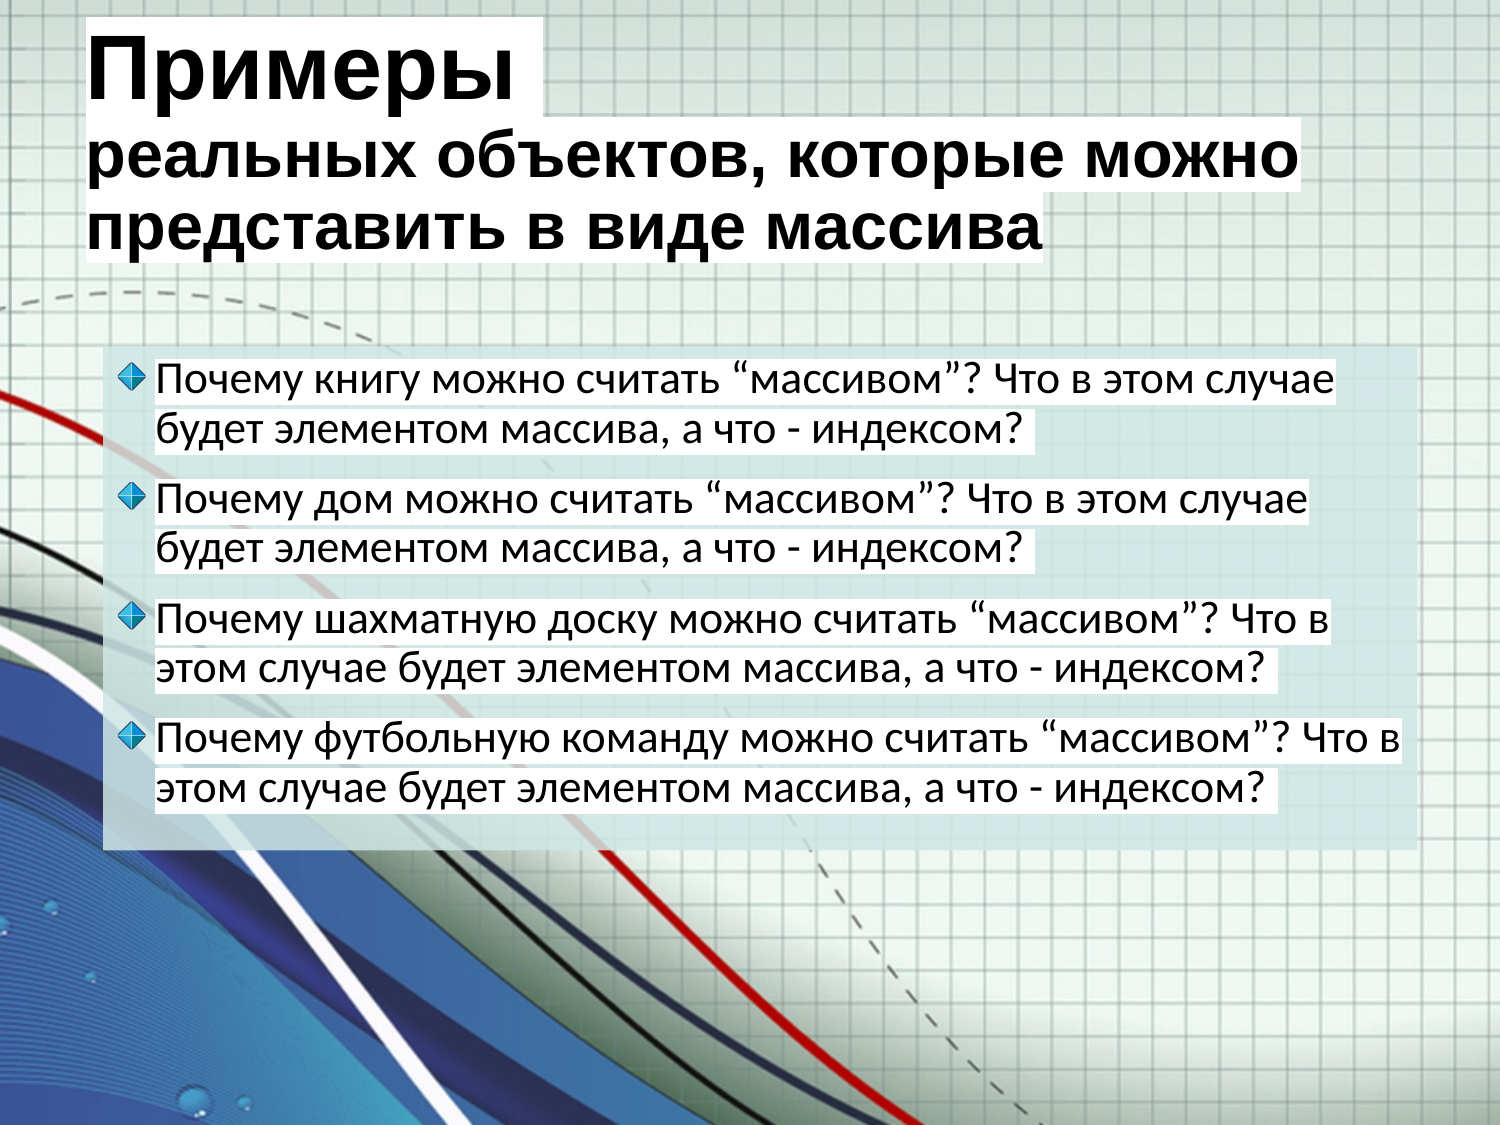

Примеры
реальных объектов, которые можно представить в виде массива
# Почему книгу можно считать “массивом”? Что в этом случае будет элементом массива, а что - индексом?
Почему дом можно считать “массивом”? Что в этом случае будет элементом массива, а что - индексом?
Почему шахматную доску можно считать “массивом”? Что в этом случае будет элементом массива, а что - индексом?
Почему футбольную команду можно считать “массивом”? Что в этом случае будет элементом массива, а что - индексом?